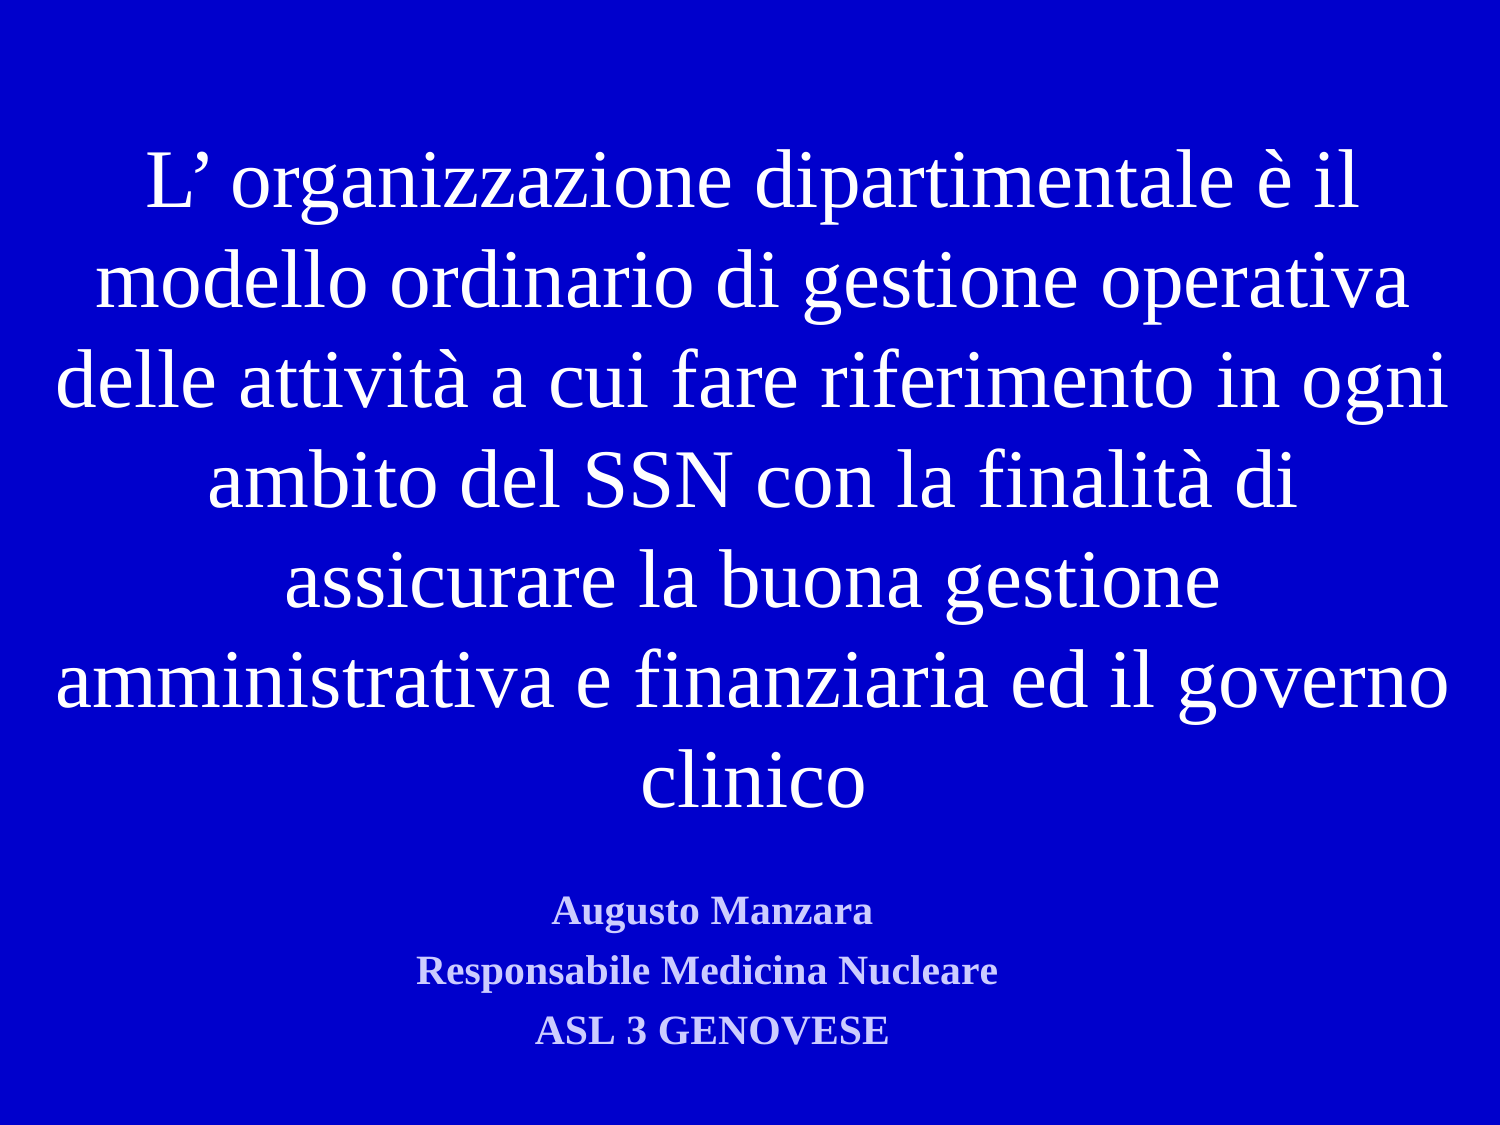

L’ organizzazione dipartimentale è il modello ordinario di gestione operativa delle attività a cui fare riferimento in ogni ambito del SSN con la finalità di assicurare la buona gestione amministrativa e finanziaria ed il governo clinico
# Augusto Manzara
Responsabile Medicina Nucleare
ASL 3 GENOVESE